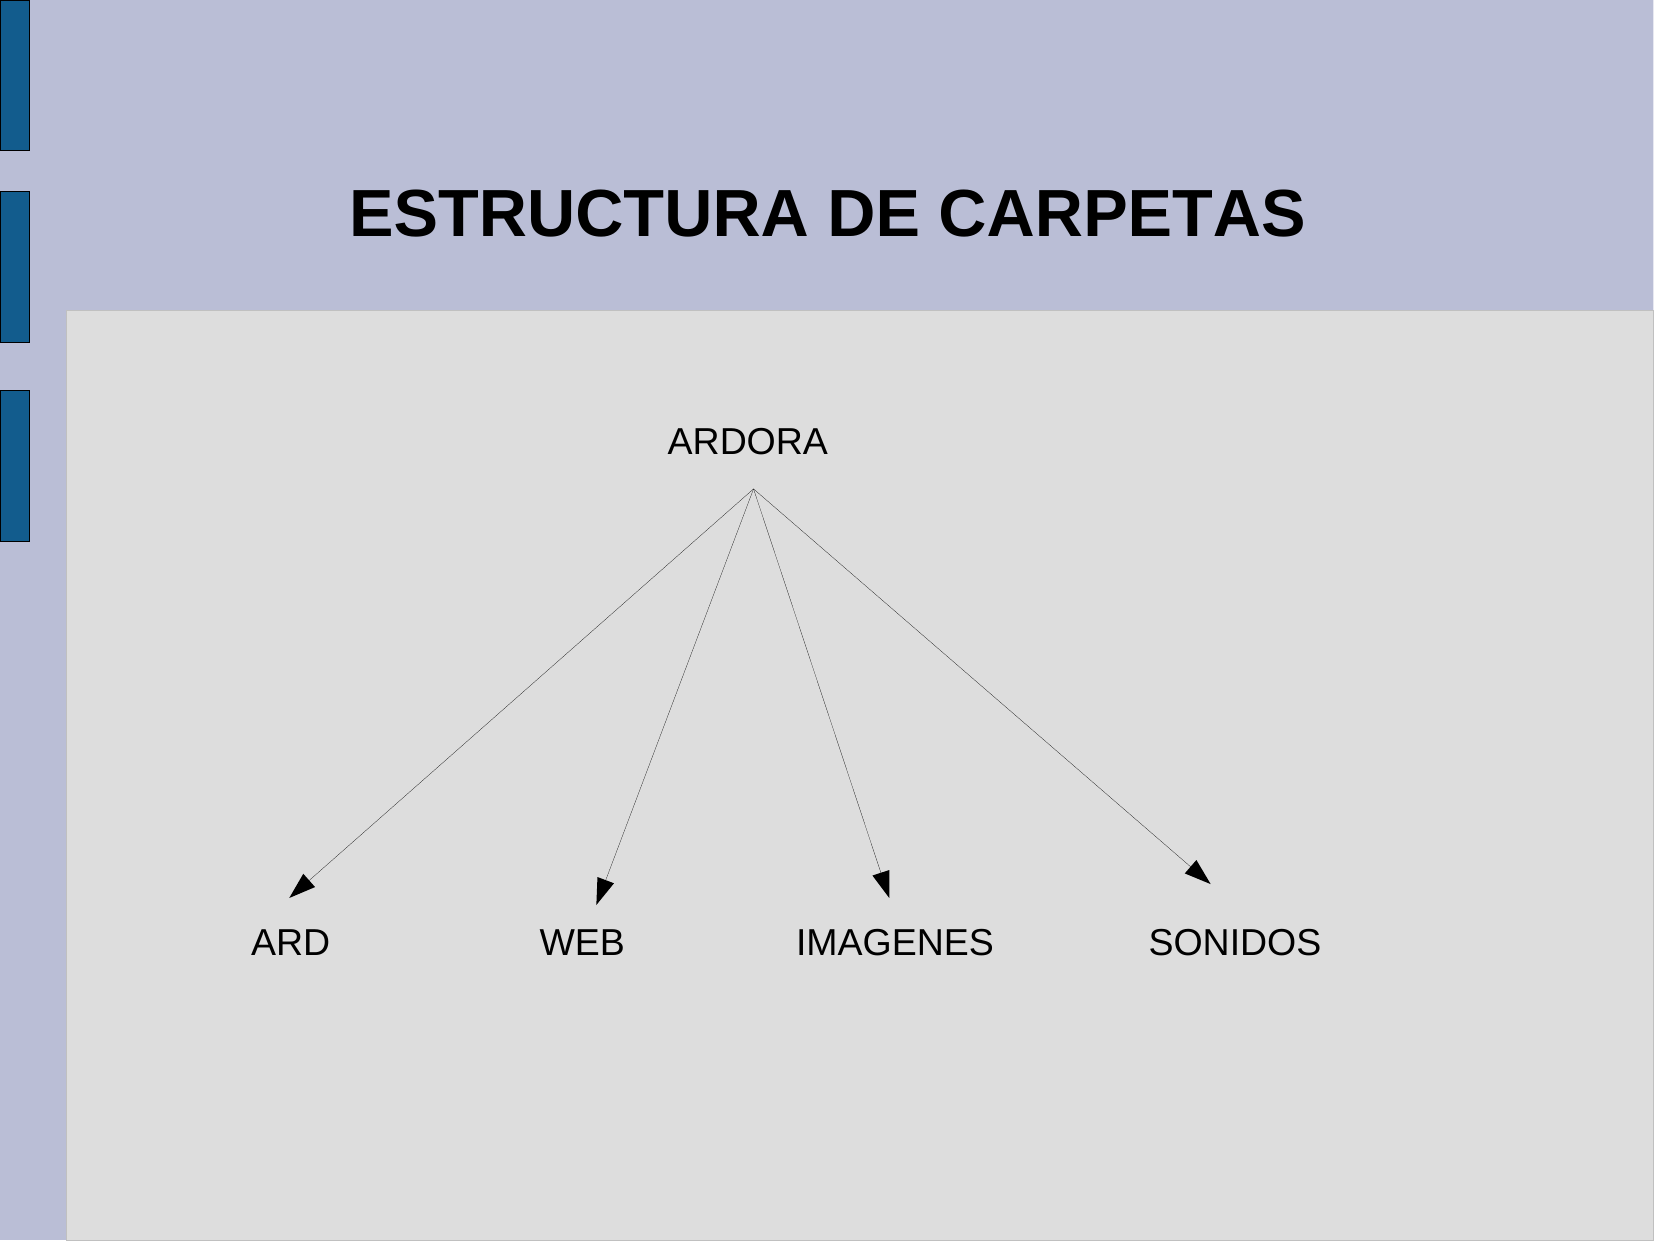

# ESTRUCTURA DE CARPETAS
ARDORA
ARD
WEB
IMAGENES
SONIDOS